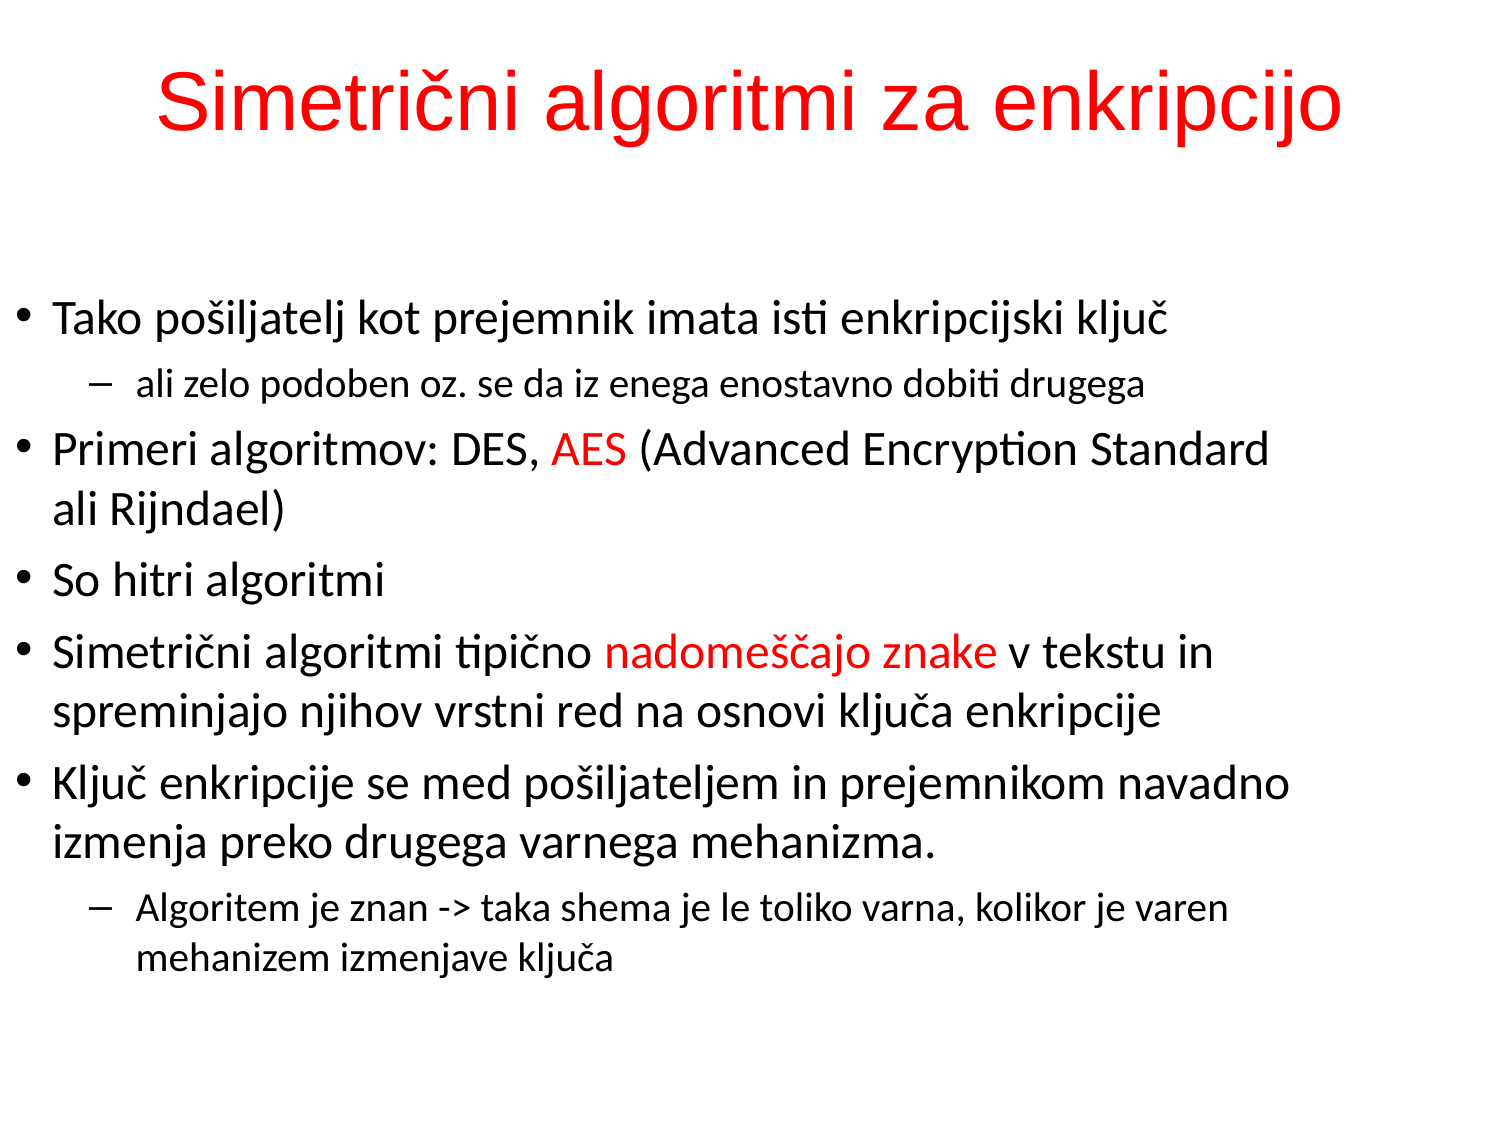

# Simetrični algoritmi za enkripcijo
Tako pošiljatelj kot prejemnik imata isti enkripcijski ključ
ali zelo podoben oz. se da iz enega enostavno dobiti drugega
Primeri algoritmov: DES, AES (Advanced Encryption Standard ali Rijndael)
So hitri algoritmi
Simetrični algoritmi tipično nadomeščajo znake v tekstu in spreminjajo njihov vrstni red na osnovi ključa enkripcije
Ključ enkripcije se med pošiljateljem in prejemnikom navadno izmenja preko drugega varnega mehanizma.
Algoritem je znan -> taka shema je le toliko varna, kolikor je varen mehanizem izmenjave ključa